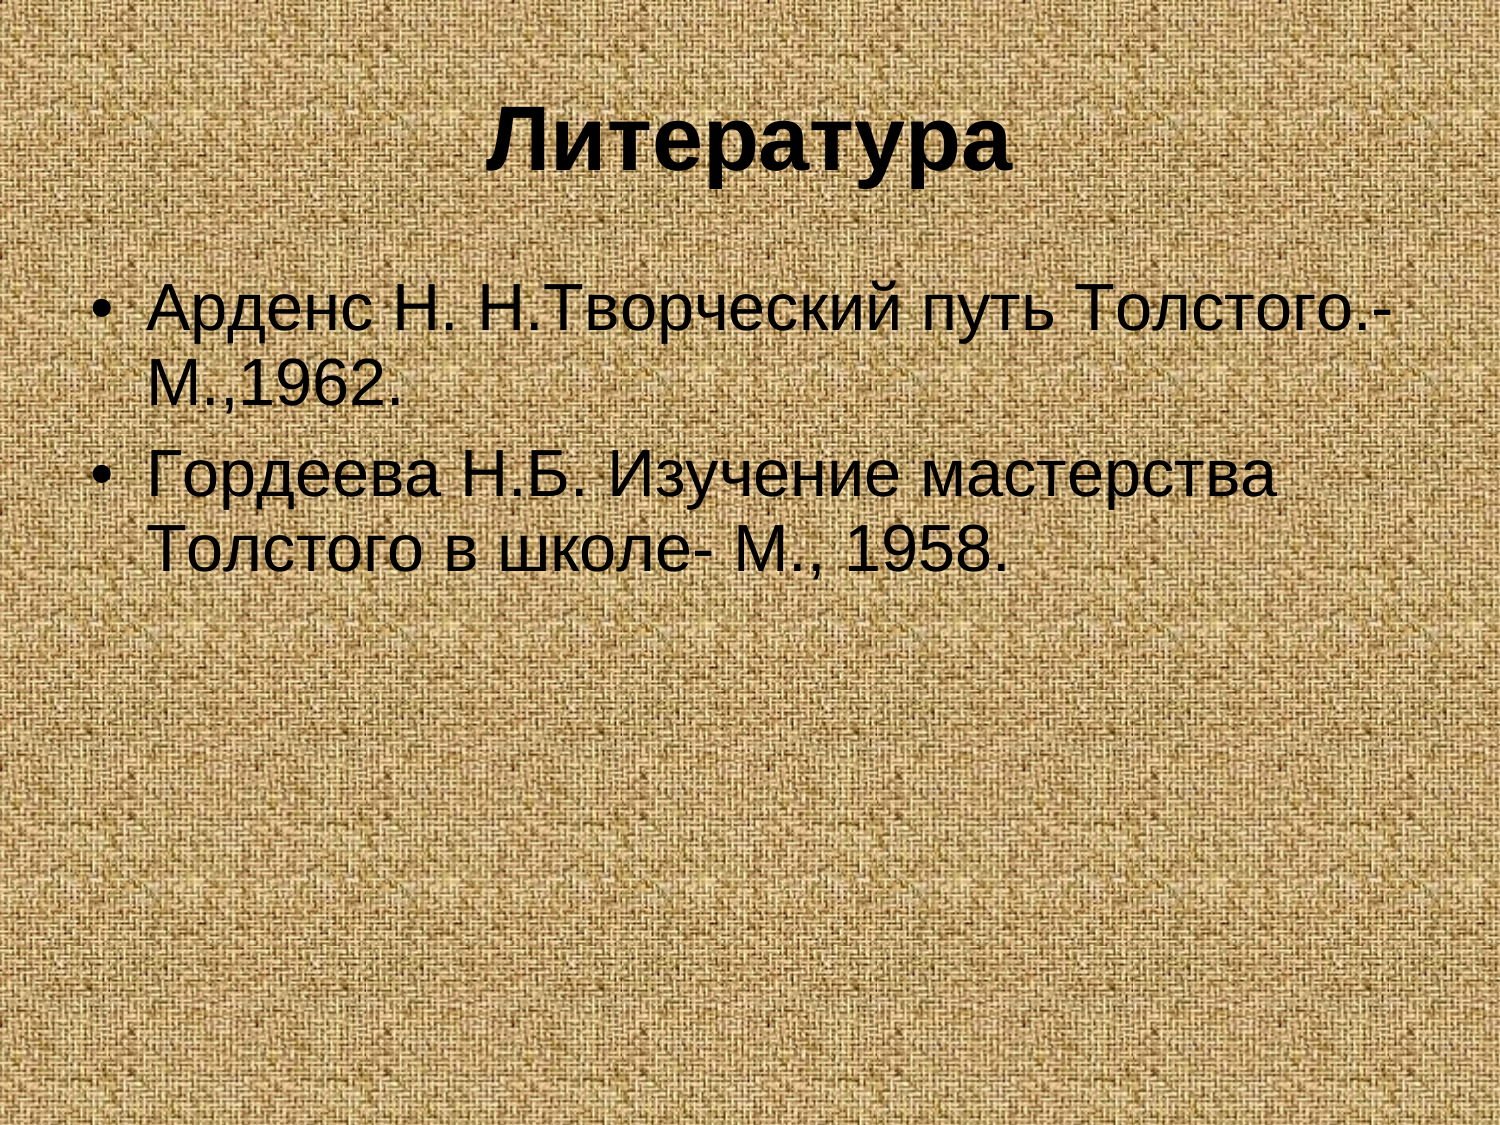

# Литература
Арденс Н. Н.Творческий путь Толстого.-М.,1962.
Гордеева Н.Б. Изучение мастерства Толстого в школе- М., 1958.